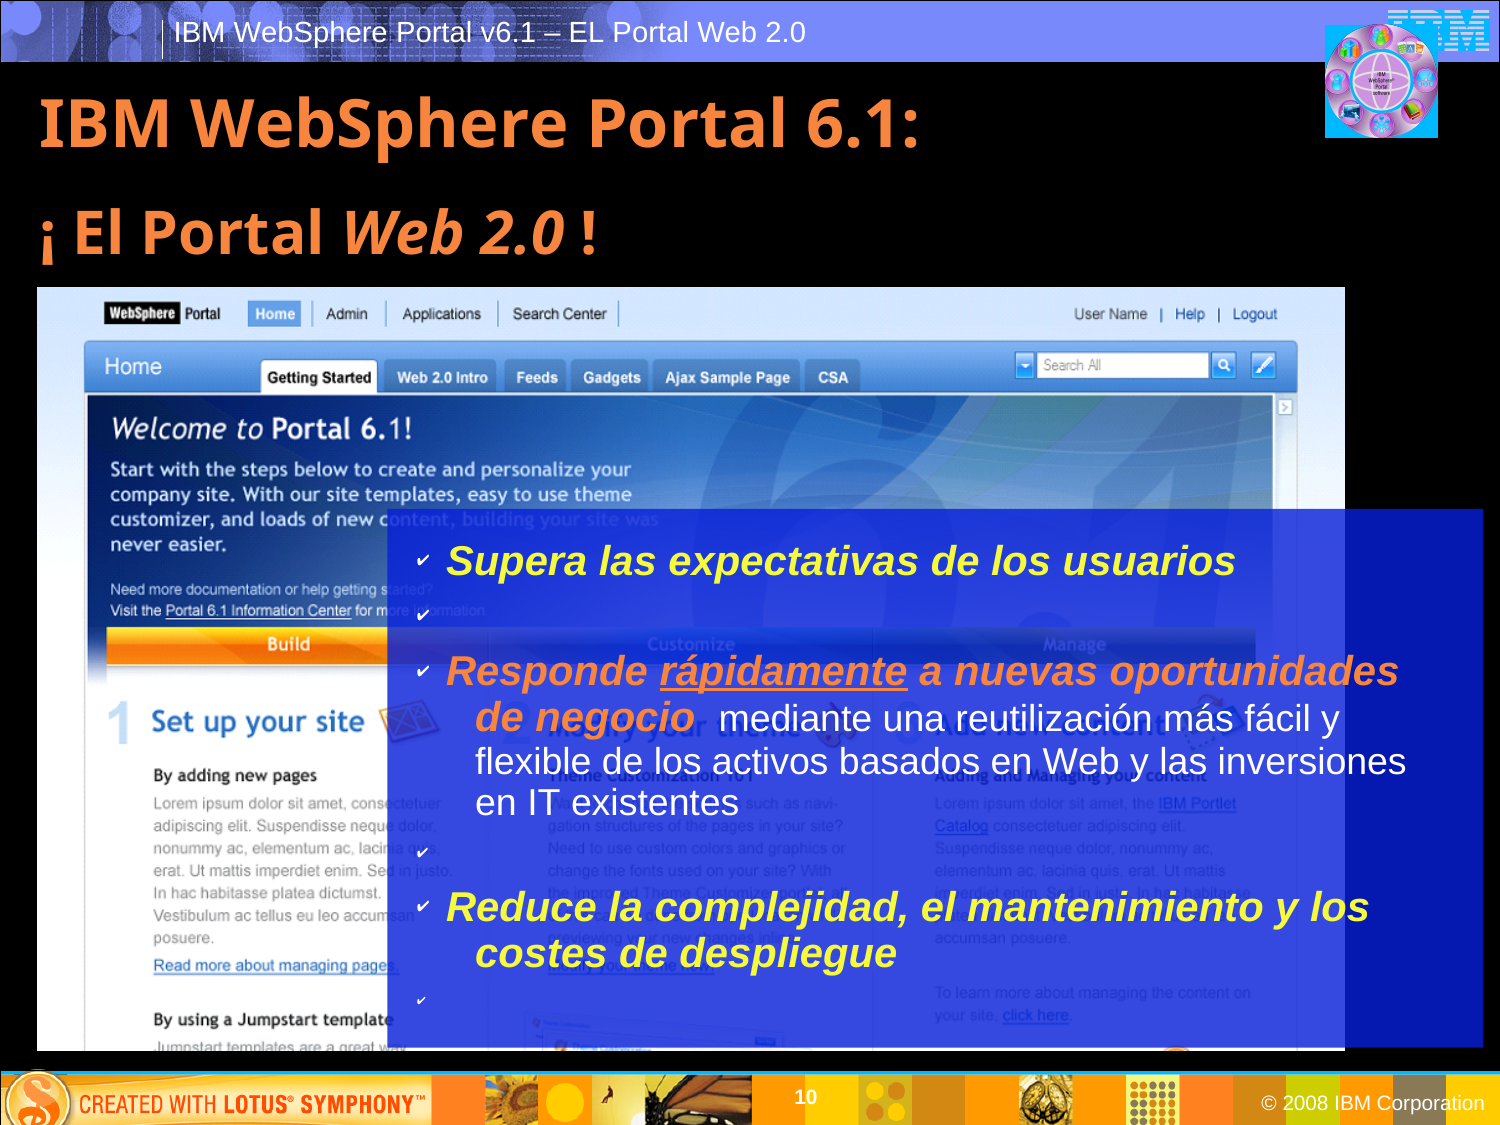

# IBM WebSphere Portal 6.1: ¡ El Portal Web 2.0 !
Supera las expectativas de los usuarios
Responde rápidamente a nuevas oportunidades de negocio mediante una reutilización más fácil y flexible de los activos basados en Web y las inversiones en IT existentes
Reduce la complejidad, el mantenimiento y los costes de despliegue
10